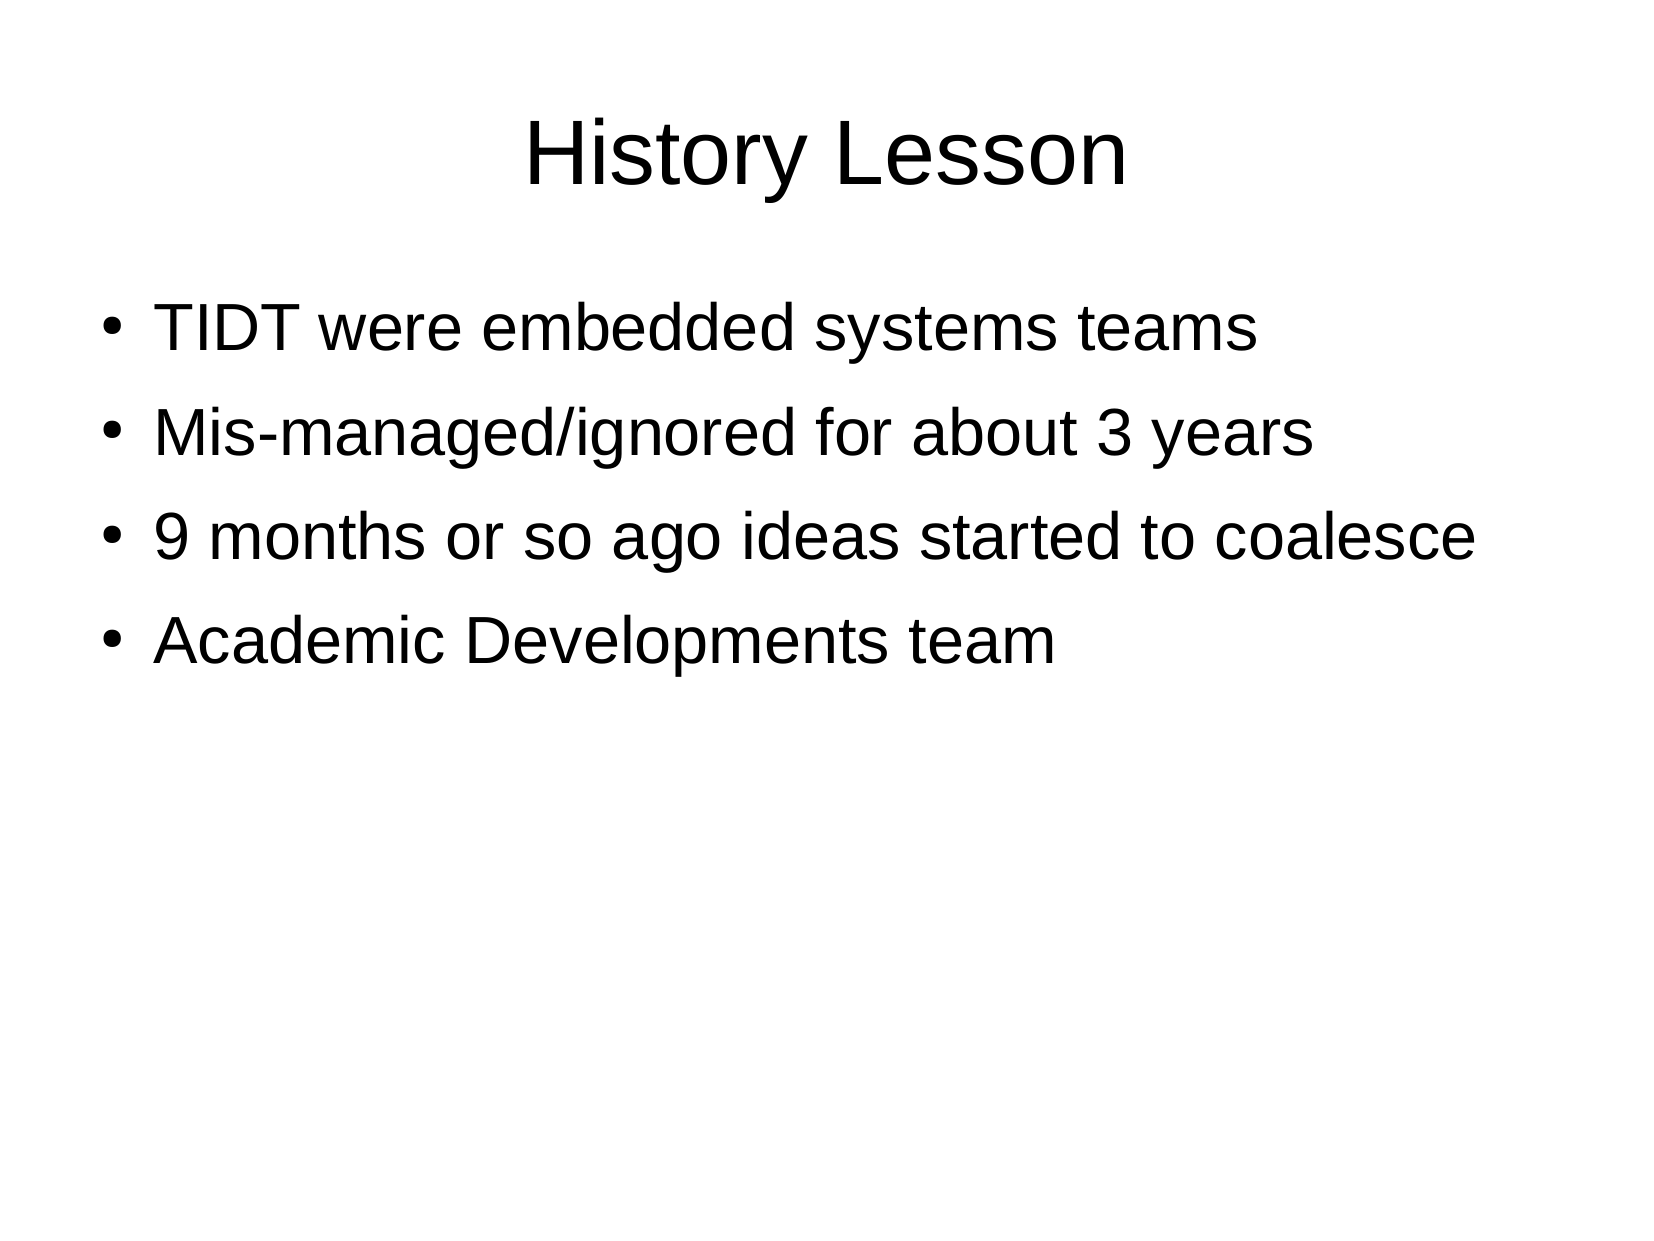

# History Lesson
TIDT were embedded systems teams
Mis-managed/ignored for about 3 years
9 months or so ago ideas started to coalesce
Academic Developments team